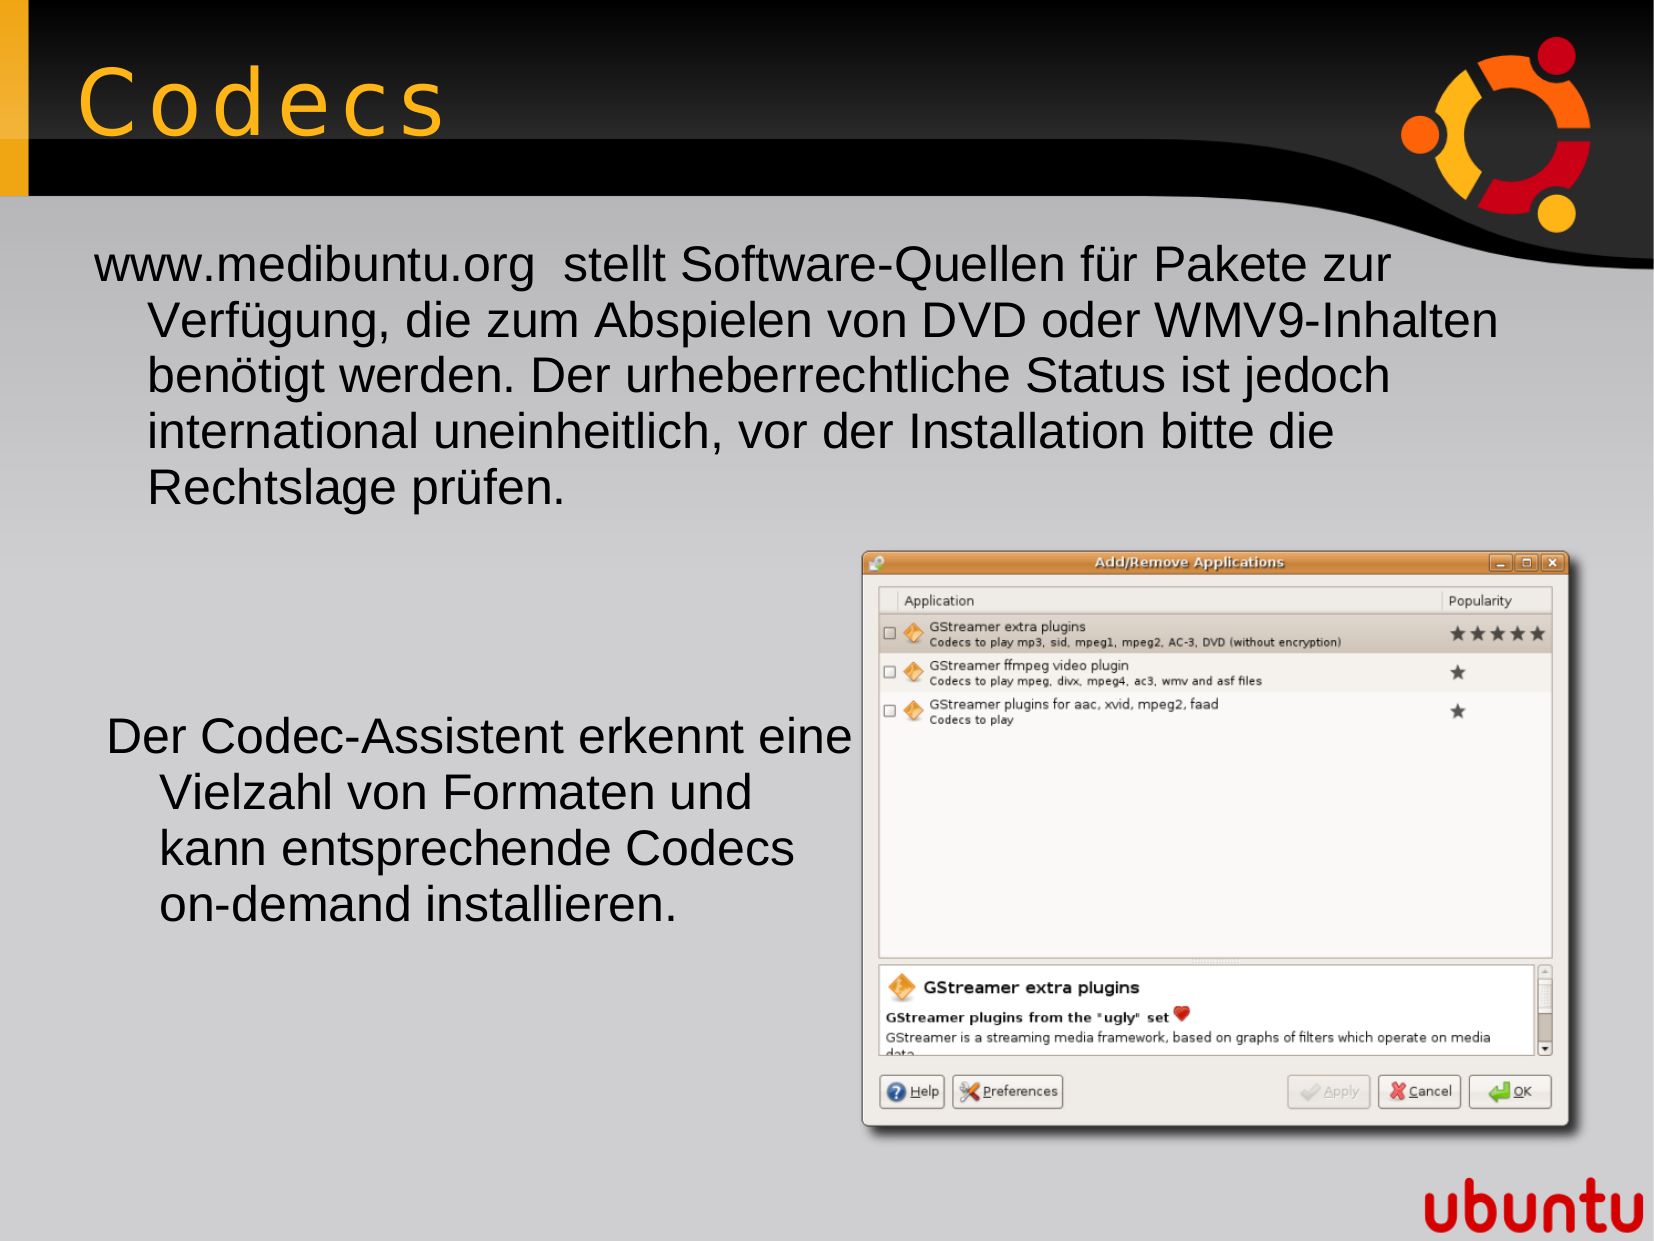

# Codecs
www.medibuntu.org stellt Software-Quellen für Pakete zur Verfügung, die zum Abspielen von DVD oder WMV9-Inhalten benötigt werden. Der urheberrechtliche Status ist jedoch international uneinheitlich, vor der Installation bitte die Rechtslage prüfen.
Der Codec-Assistent erkennt eine Vielzahl von Formaten und kann entsprechende Codecs on-demand installieren.